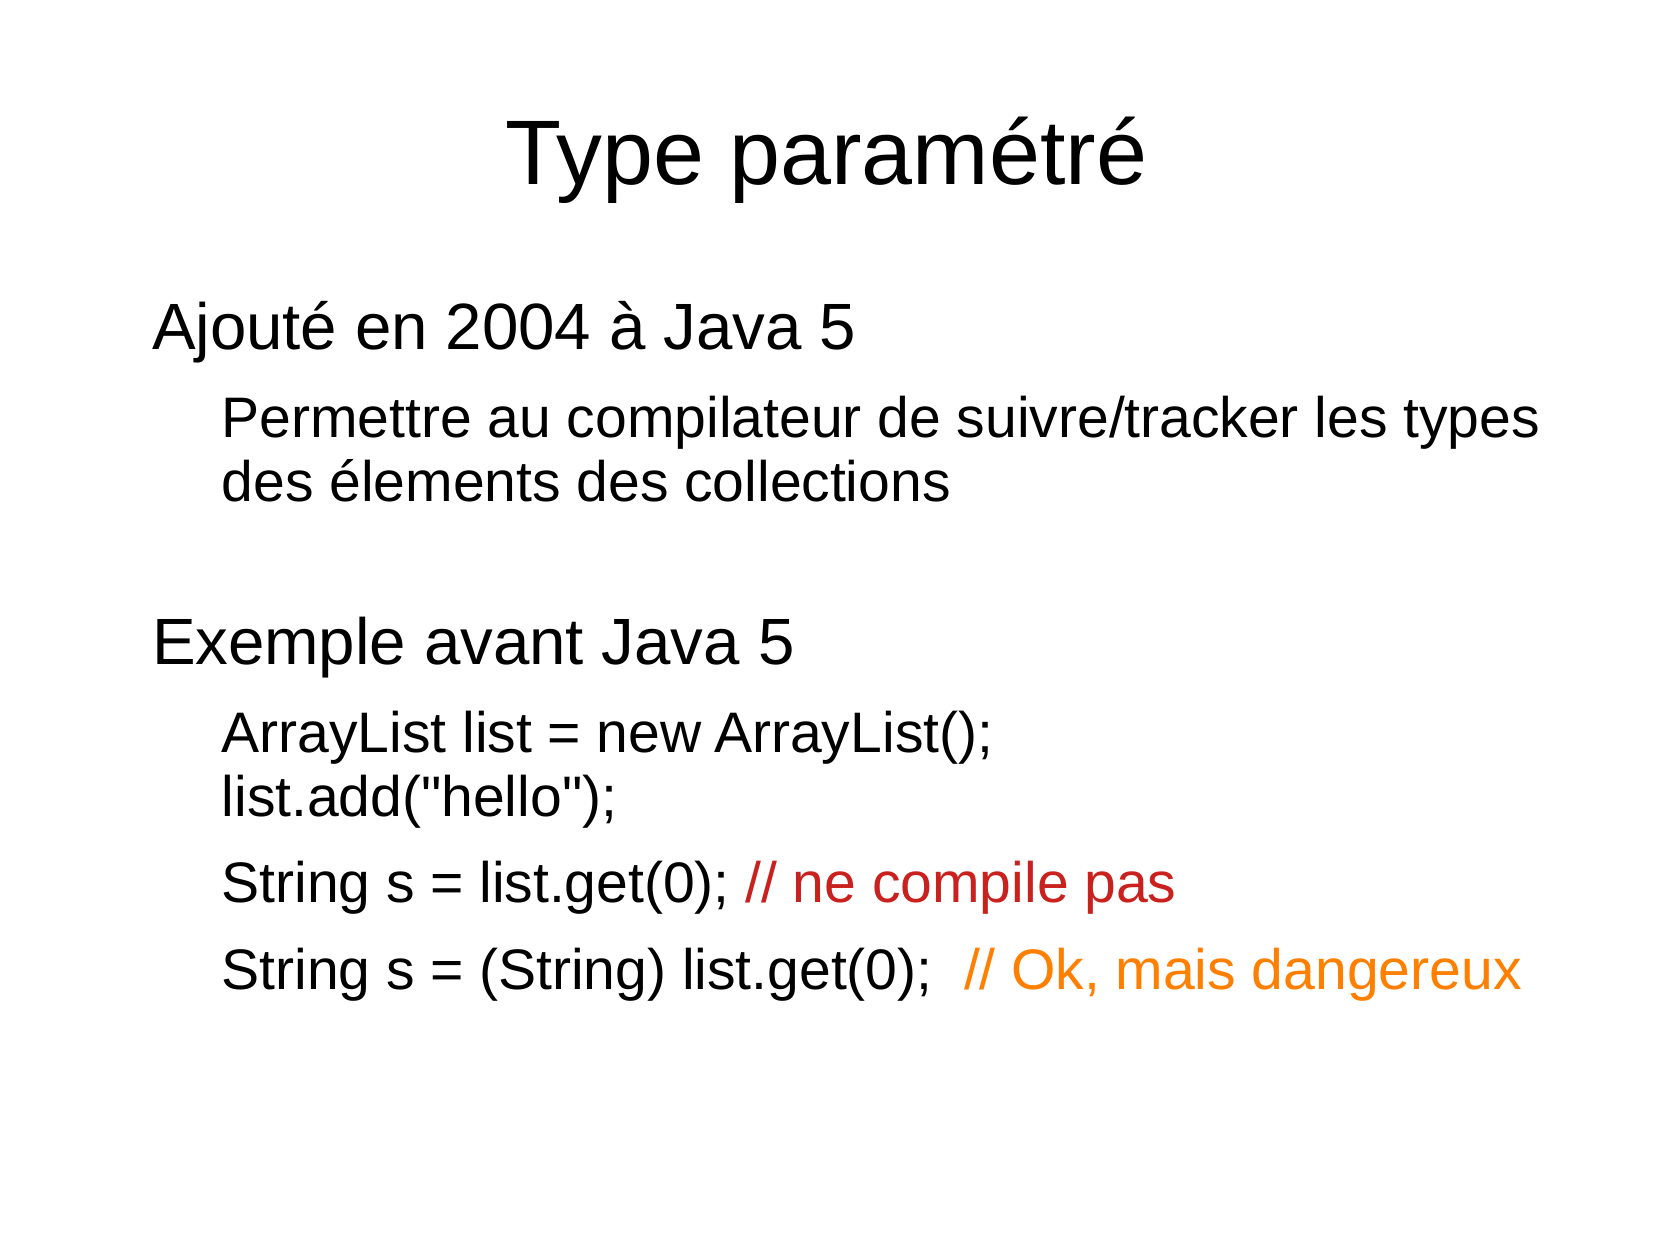

# Type paramétré
Ajouté en 2004 à Java 5
Permettre au compilateur de suivre/tracker les types des élements des collections
Exemple avant Java 5
ArrayList list = new ArrayList();
list.add("hello");
String s = list.get(0); // ne compile pas
String s = (String) list.get(0); // Ok, mais dangereux